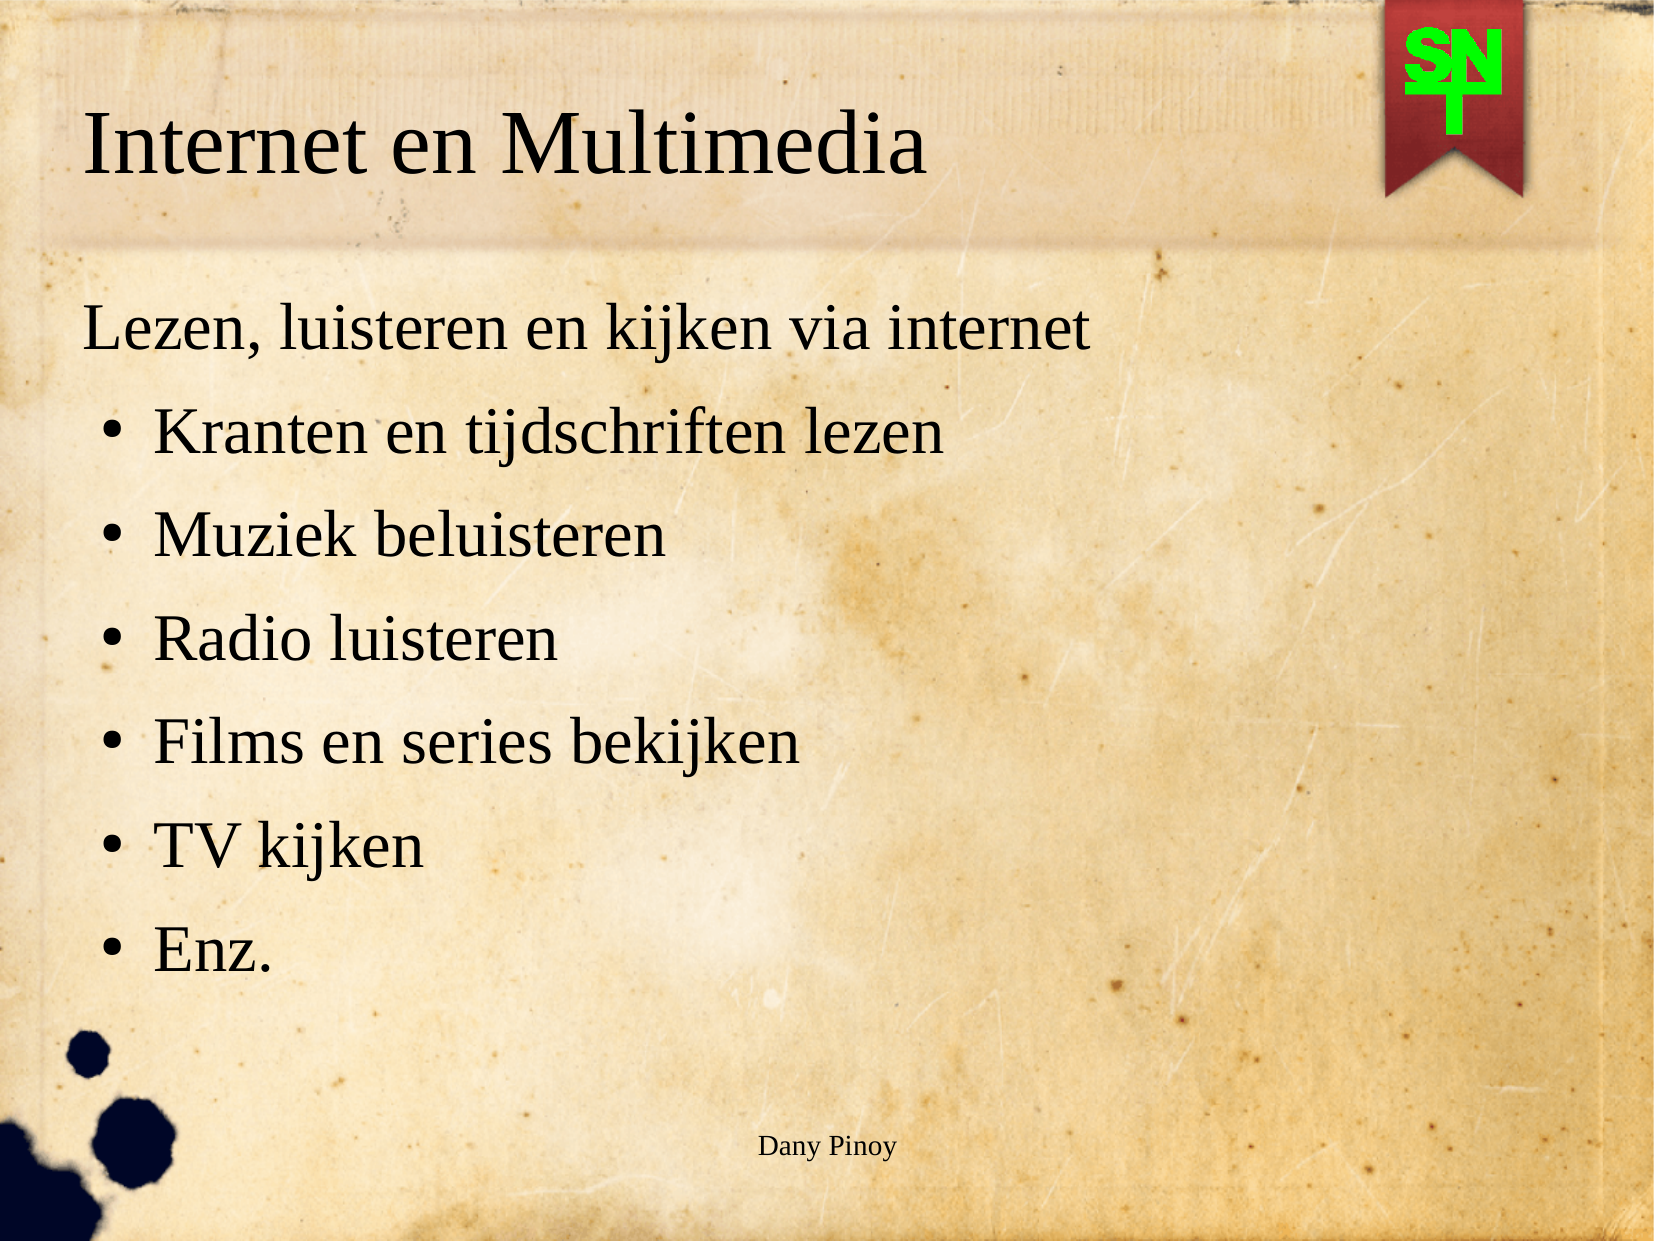

# Internet en Multimedia
Lezen, luisteren en kijken via internet
Kranten en tijdschriften lezen
Muziek beluisteren
Radio luisteren
Films en series bekijken
TV kijken
Enz.
Dany Pinoy